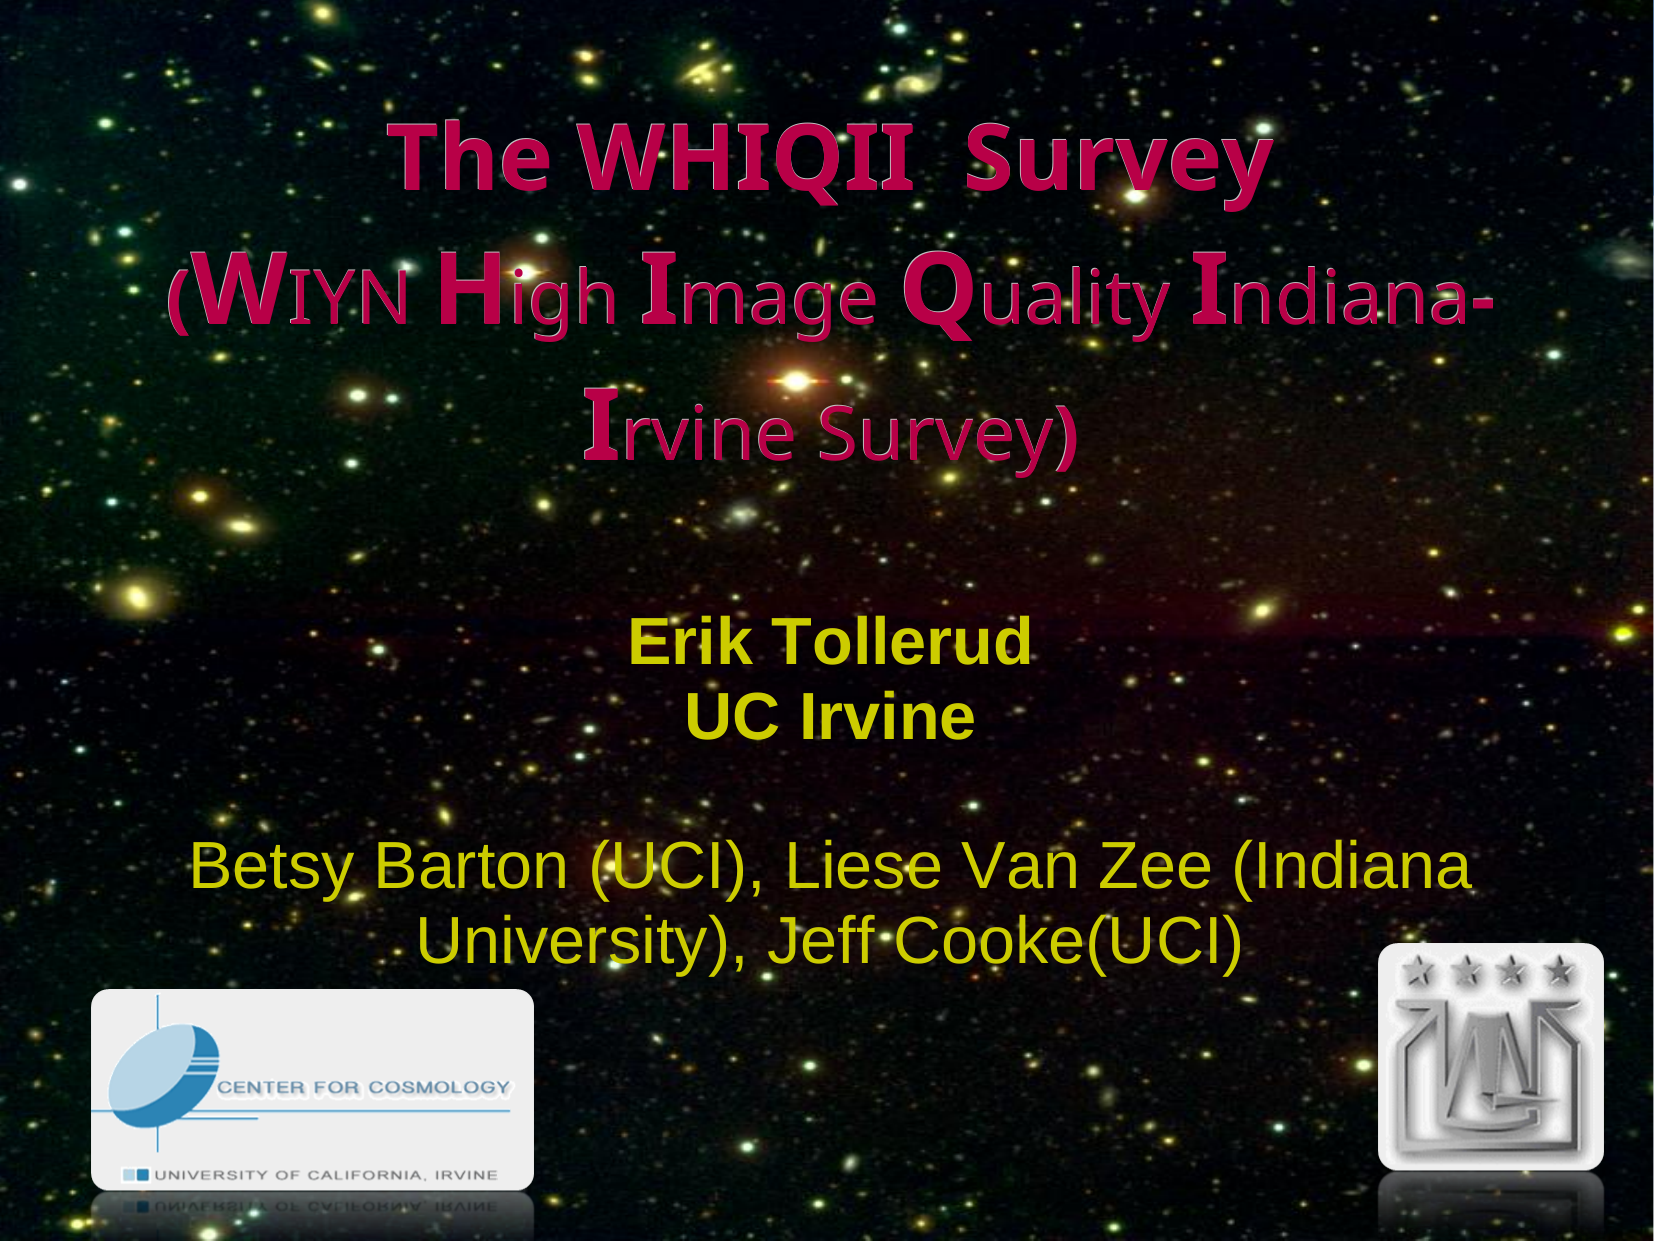

# The WHIQII Survey (WIYN High Image Quality Indiana-Irvine Survey)
Erik Tollerud
UC Irvine
Betsy Barton (UCI), Liese Van Zee (Indiana University), Jeff Cooke(UCI)